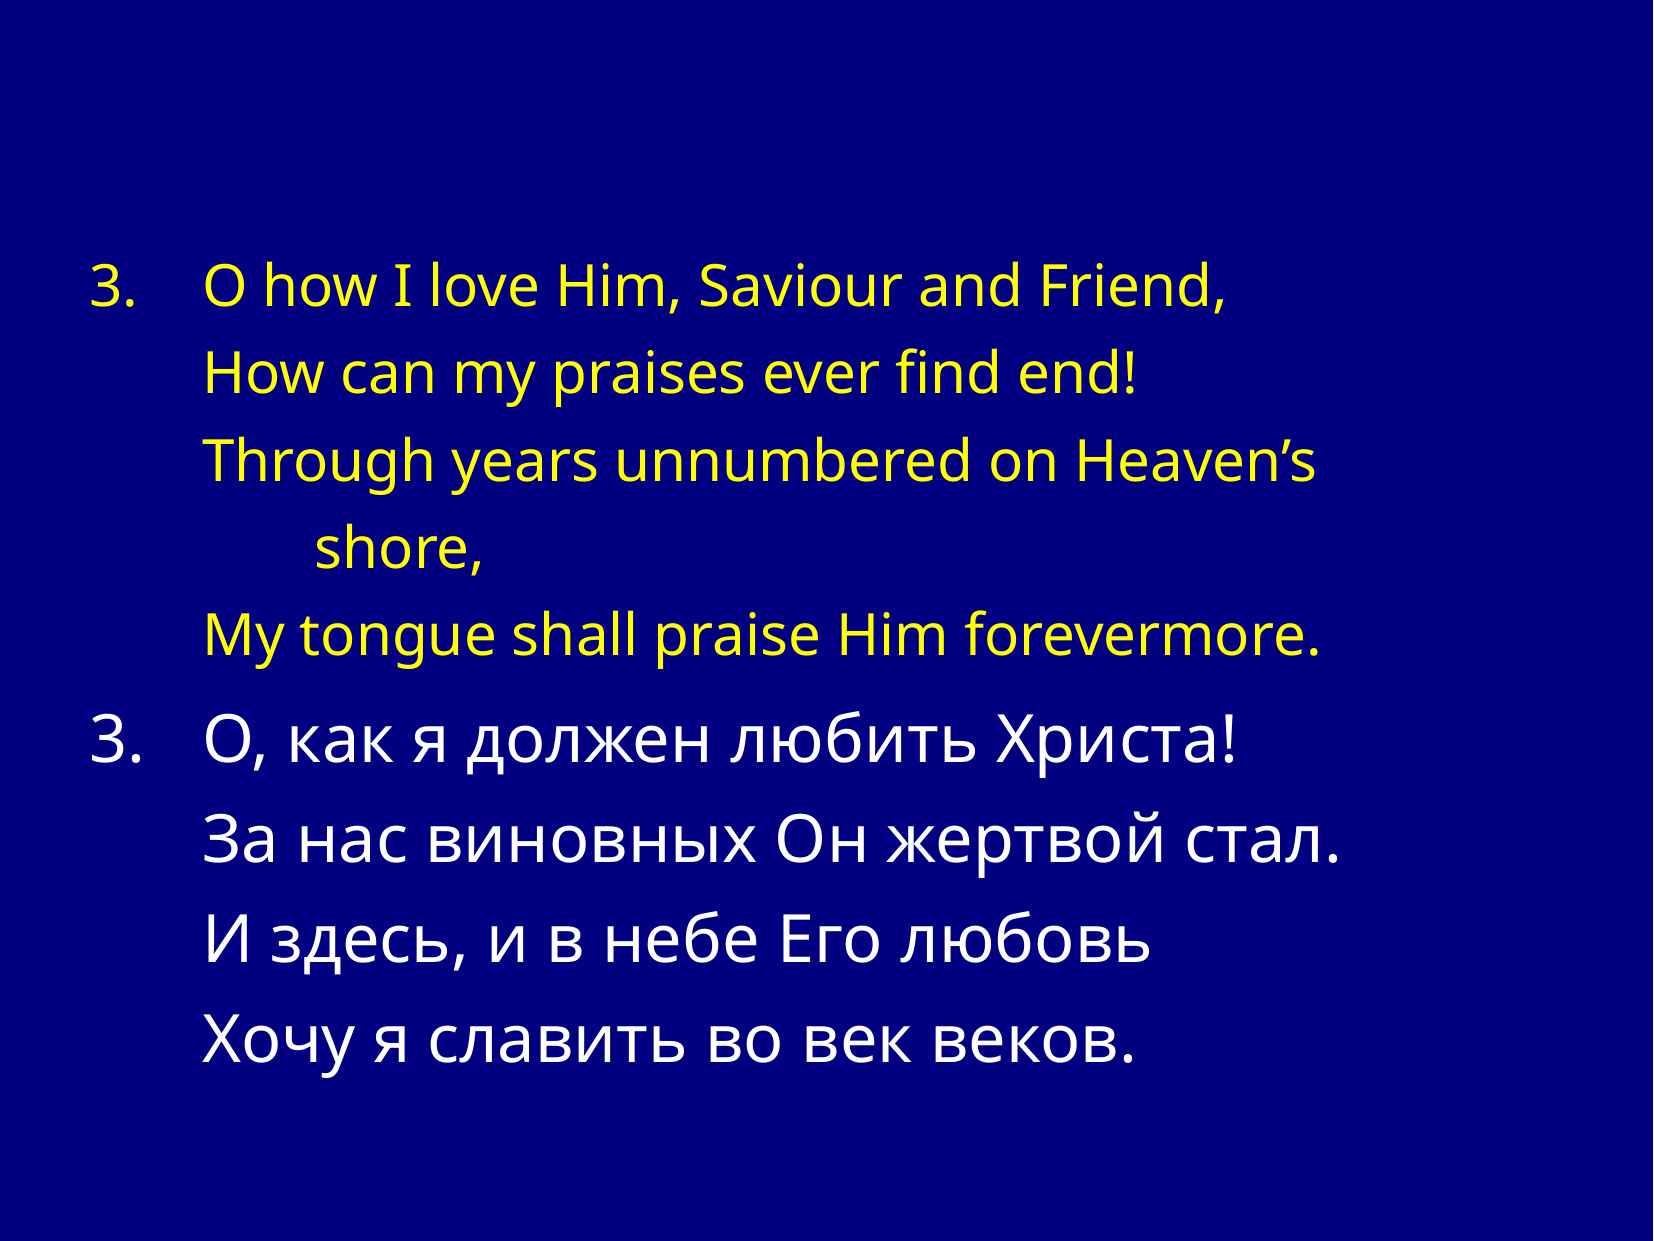

3.	O how I love Him, Saviour and Friend,
	How can my praises ever find end!
	Through years unnumbered on Heaven’s
		shore,
	My tongue shall praise Him forevermore.
3.	О, как я должен любить Христа!
	За нас виновных Он жертвой стал.
	И здесь, и в небе Его любовь
	Хочу я славить во век веков.